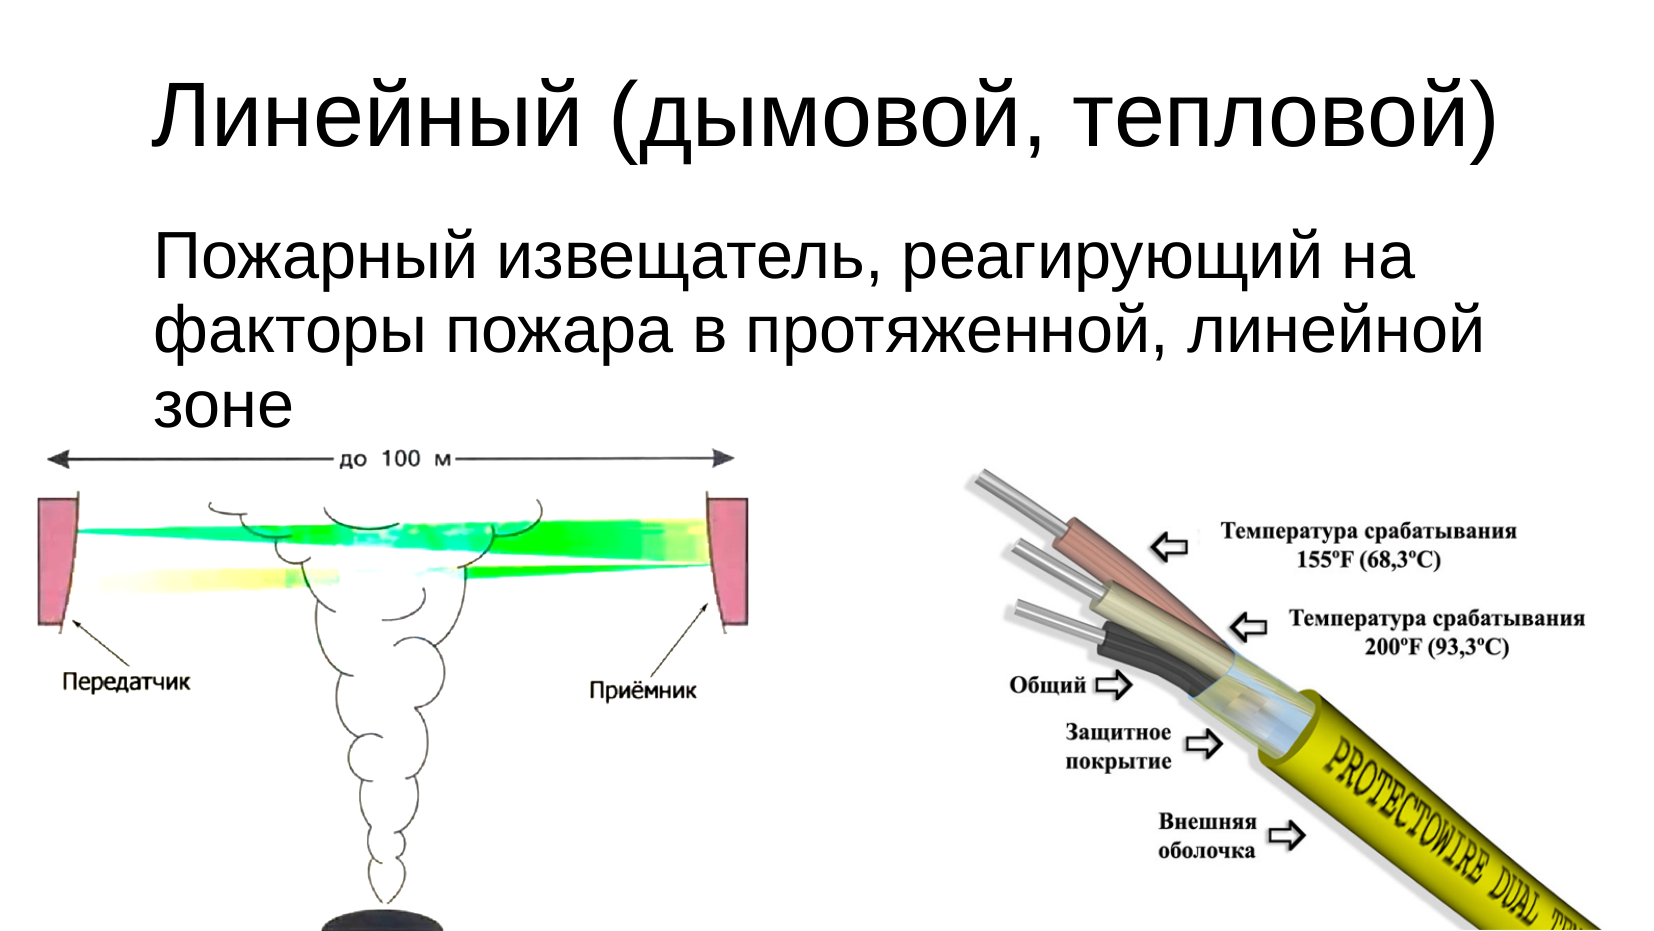

# Линейный (дымовой, тепловой)
Пожарный извещатель, реагирующий на факторы пожара в протяженной, линейной зоне